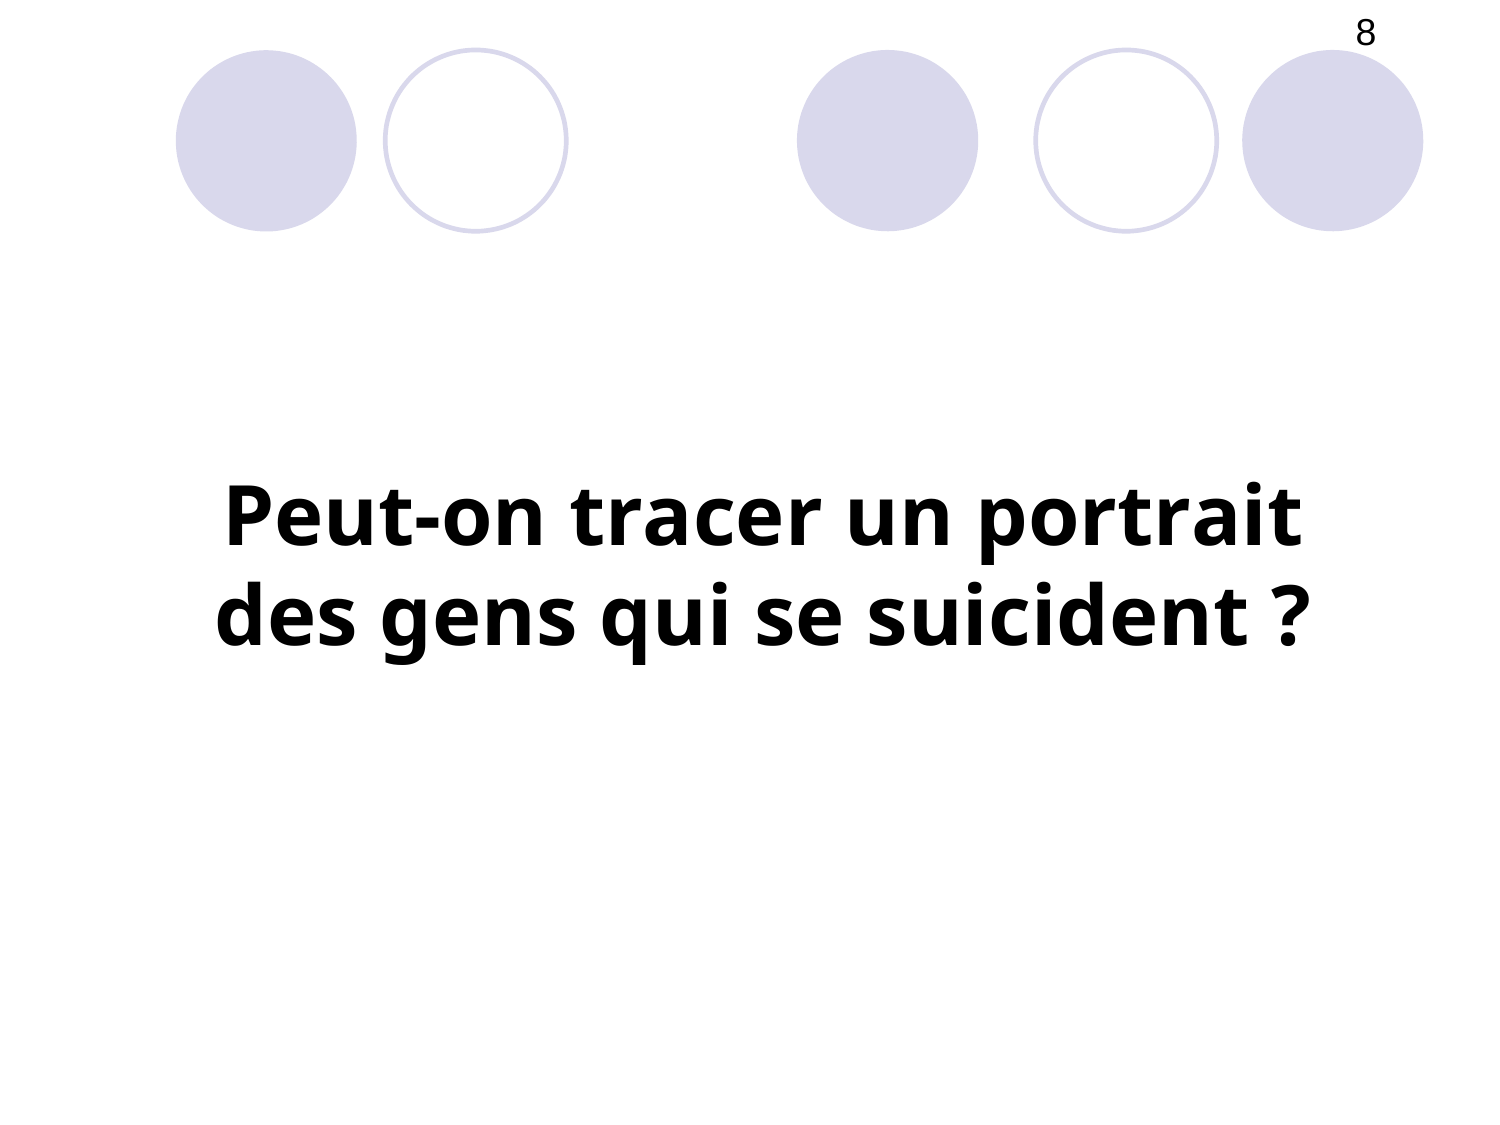

# Peut-on tracer un portrait des gens qui se suicident ?